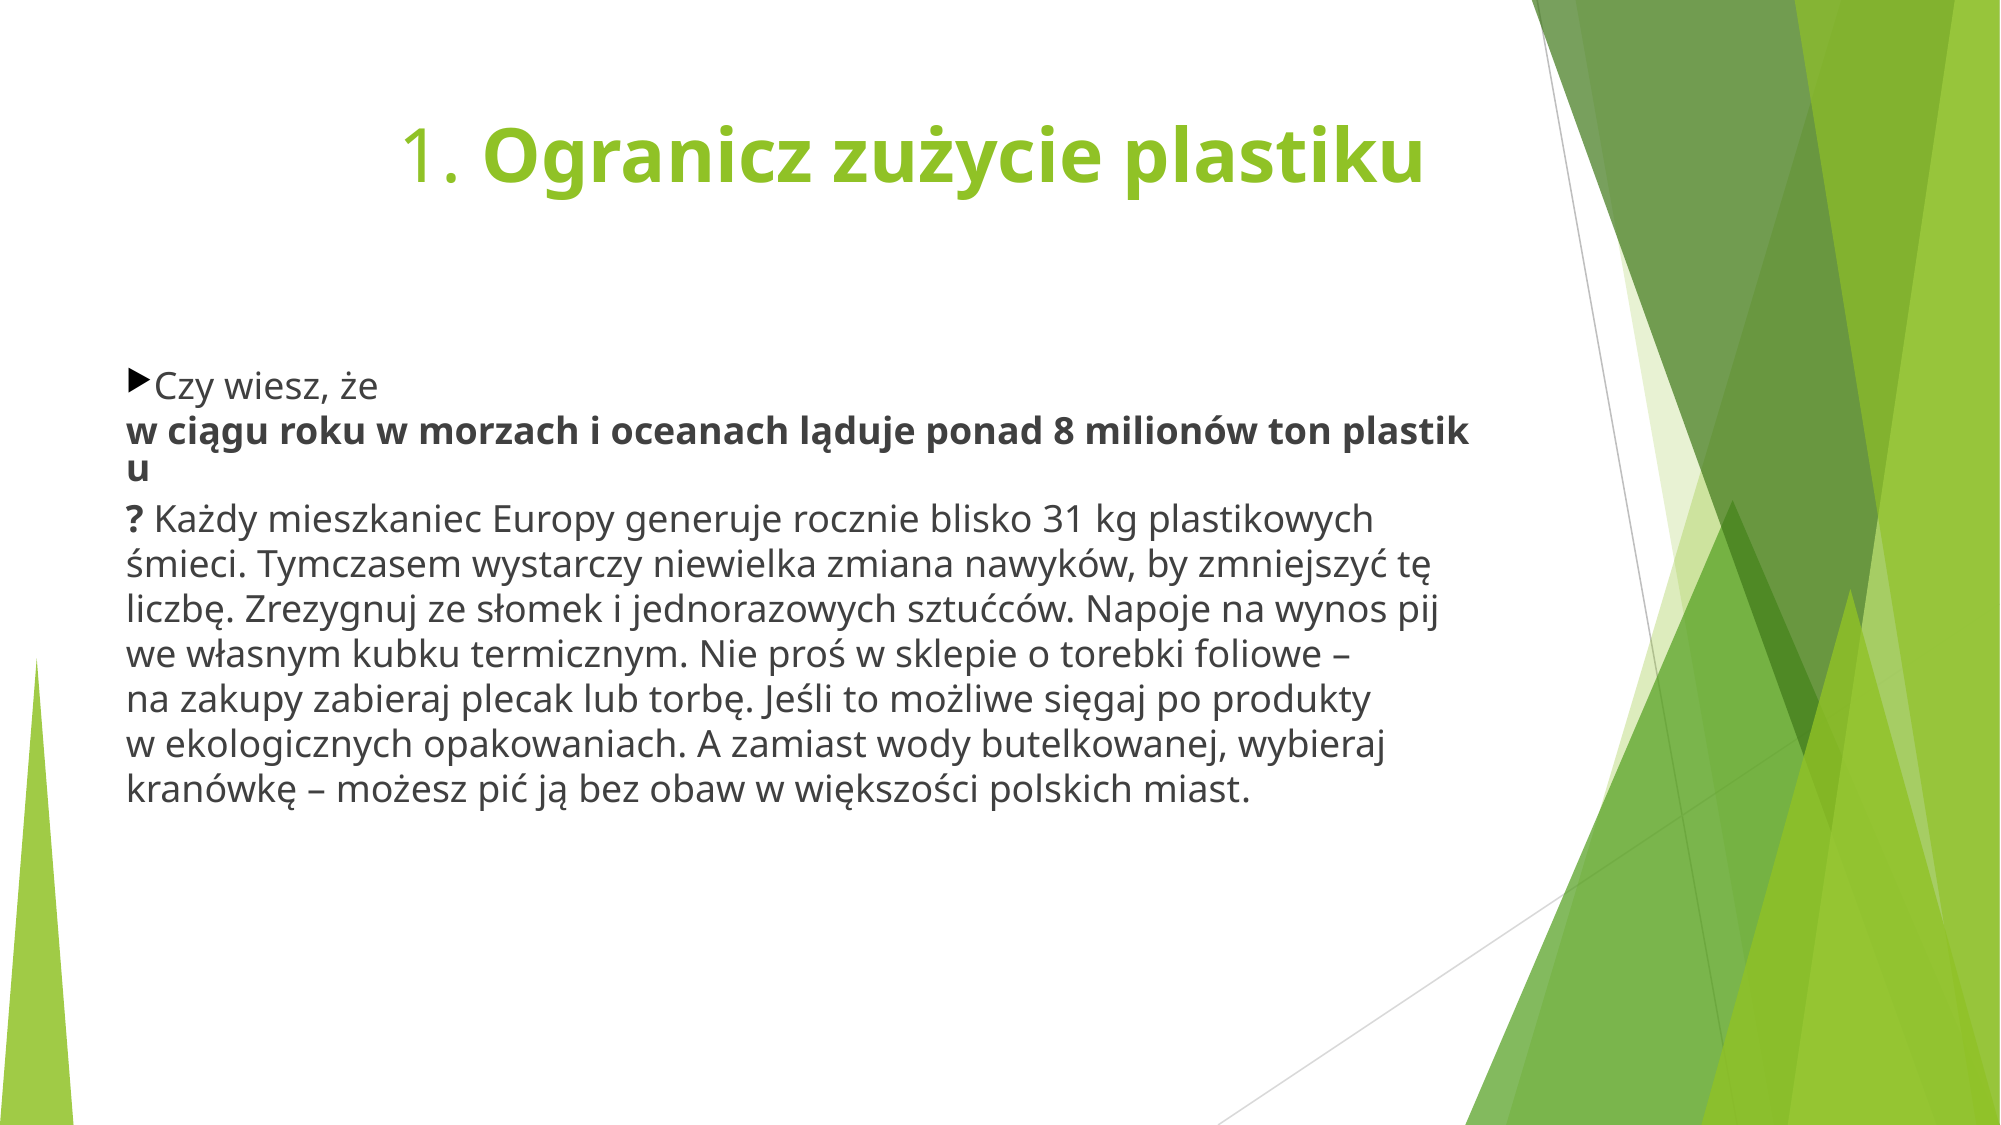

# 1. Ogranicz zużycie plastiku
Czy wiesz, że w ciągu roku w morzach i oceanach ląduje ponad 8 milionów ton plastiku? Każdy mieszkaniec Europy generuje rocznie blisko 31 kg plastikowych śmieci. Tymczasem wystarczy niewielka zmiana nawyków, by zmniejszyć tę liczbę. Zrezygnuj ze słomek i jednorazowych sztućców. Napoje na wynos pij we własnym kubku termicznym. Nie proś w sklepie o torebki foliowe – na zakupy zabieraj plecak lub torbę. Jeśli to możliwe sięgaj po produkty w ekologicznych opakowaniach. A zamiast wody butelkowanej, wybieraj kranówkę – możesz pić ją bez obaw w większości polskich miast.